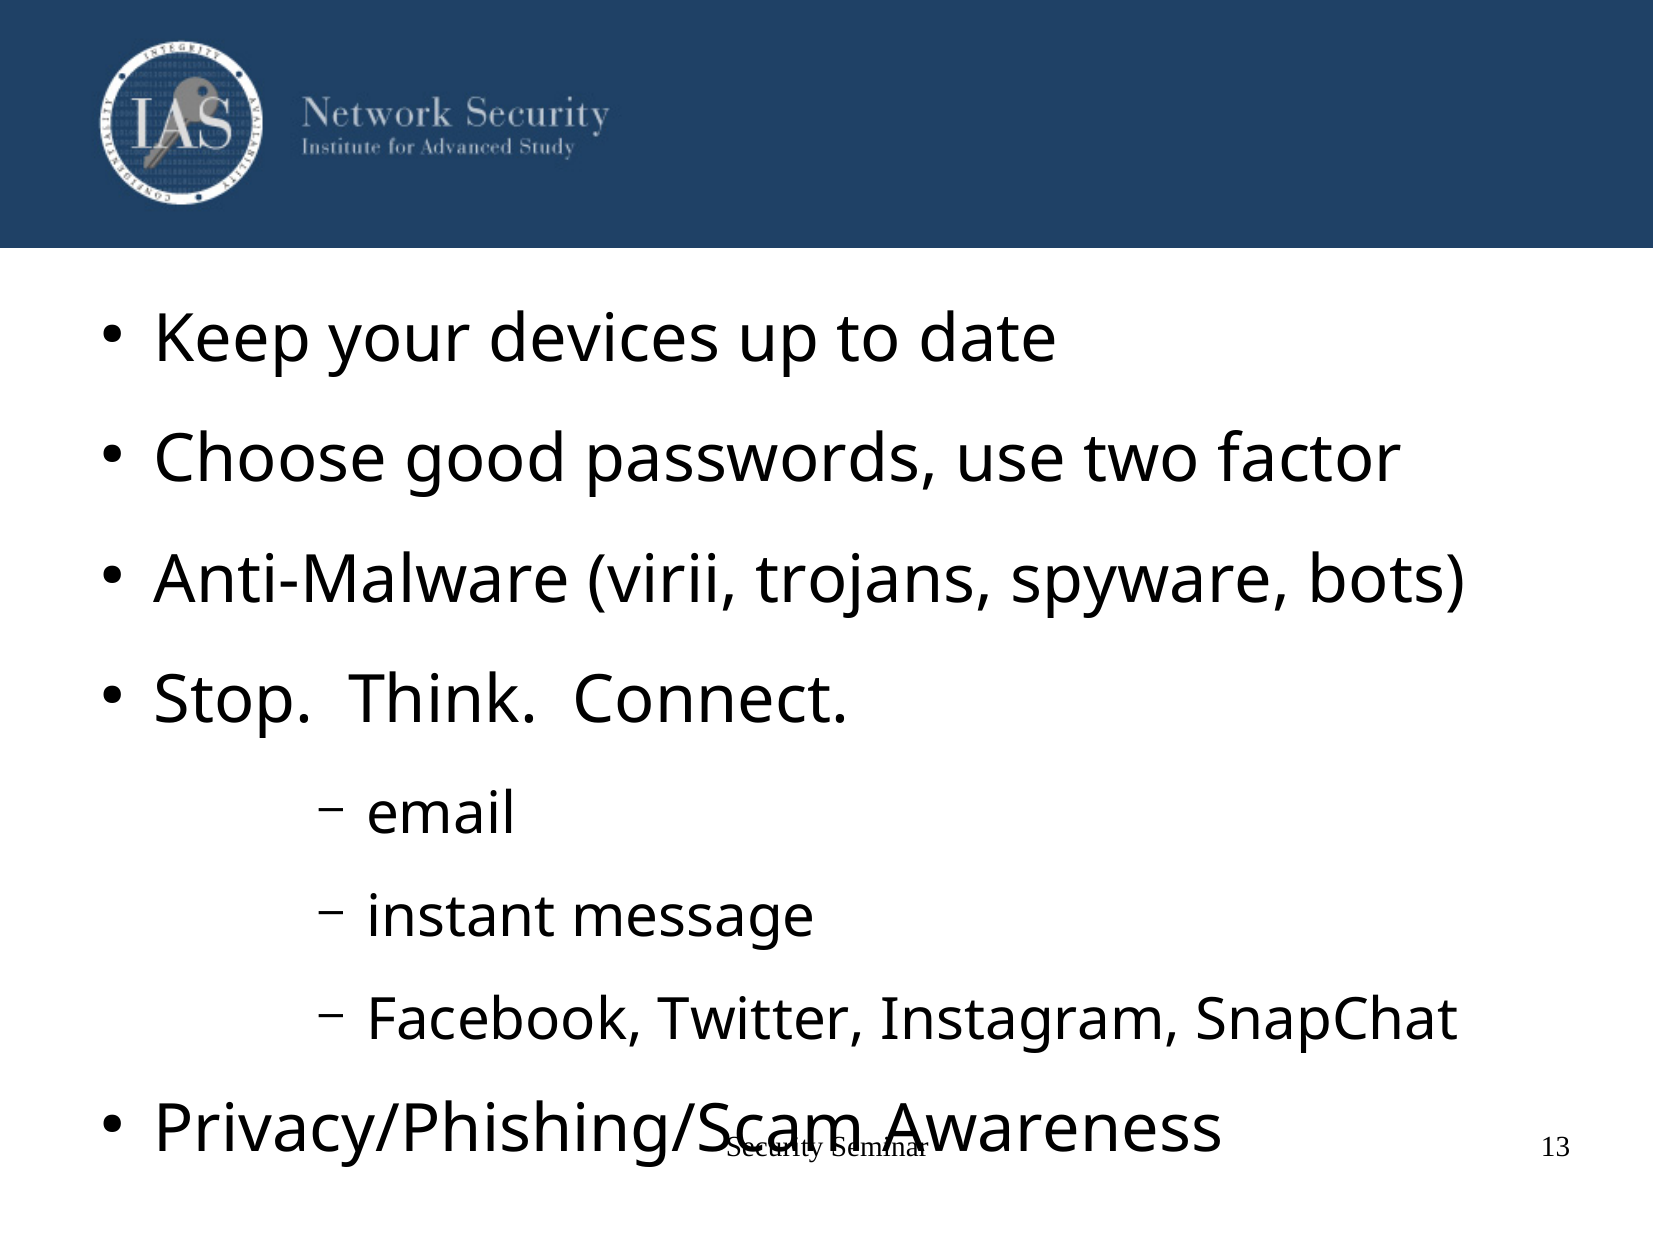

#
Keep your devices up to date
Choose good passwords, use two factor
Anti-Malware (virii, trojans, spyware, bots)
Stop. Think. Connect.
email
instant message
Facebook, Twitter, Instagram, SnapChat
Privacy/Phishing/Scam Awareness
Security Seminar
13